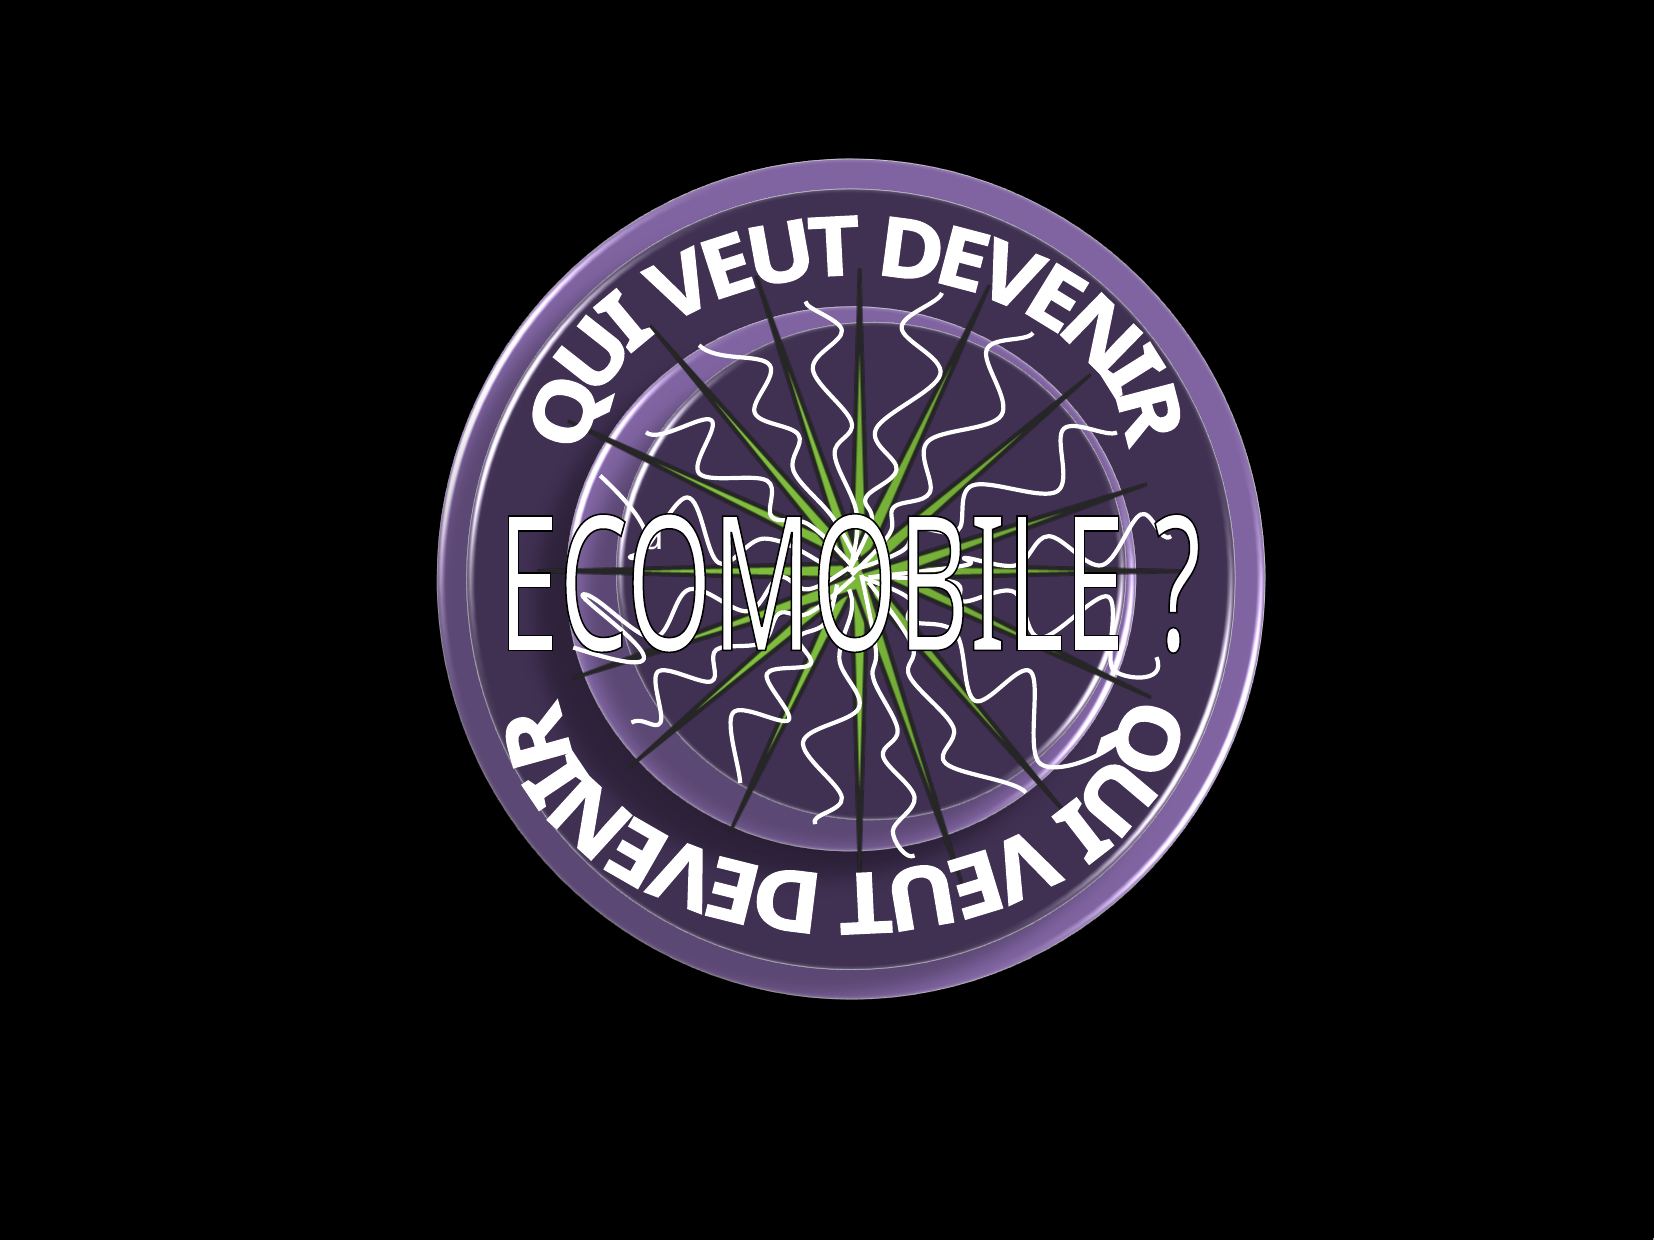

QUI VEUT DEVENIR
QUI VEUT DEVENIR
d
ECOMOBILE ?